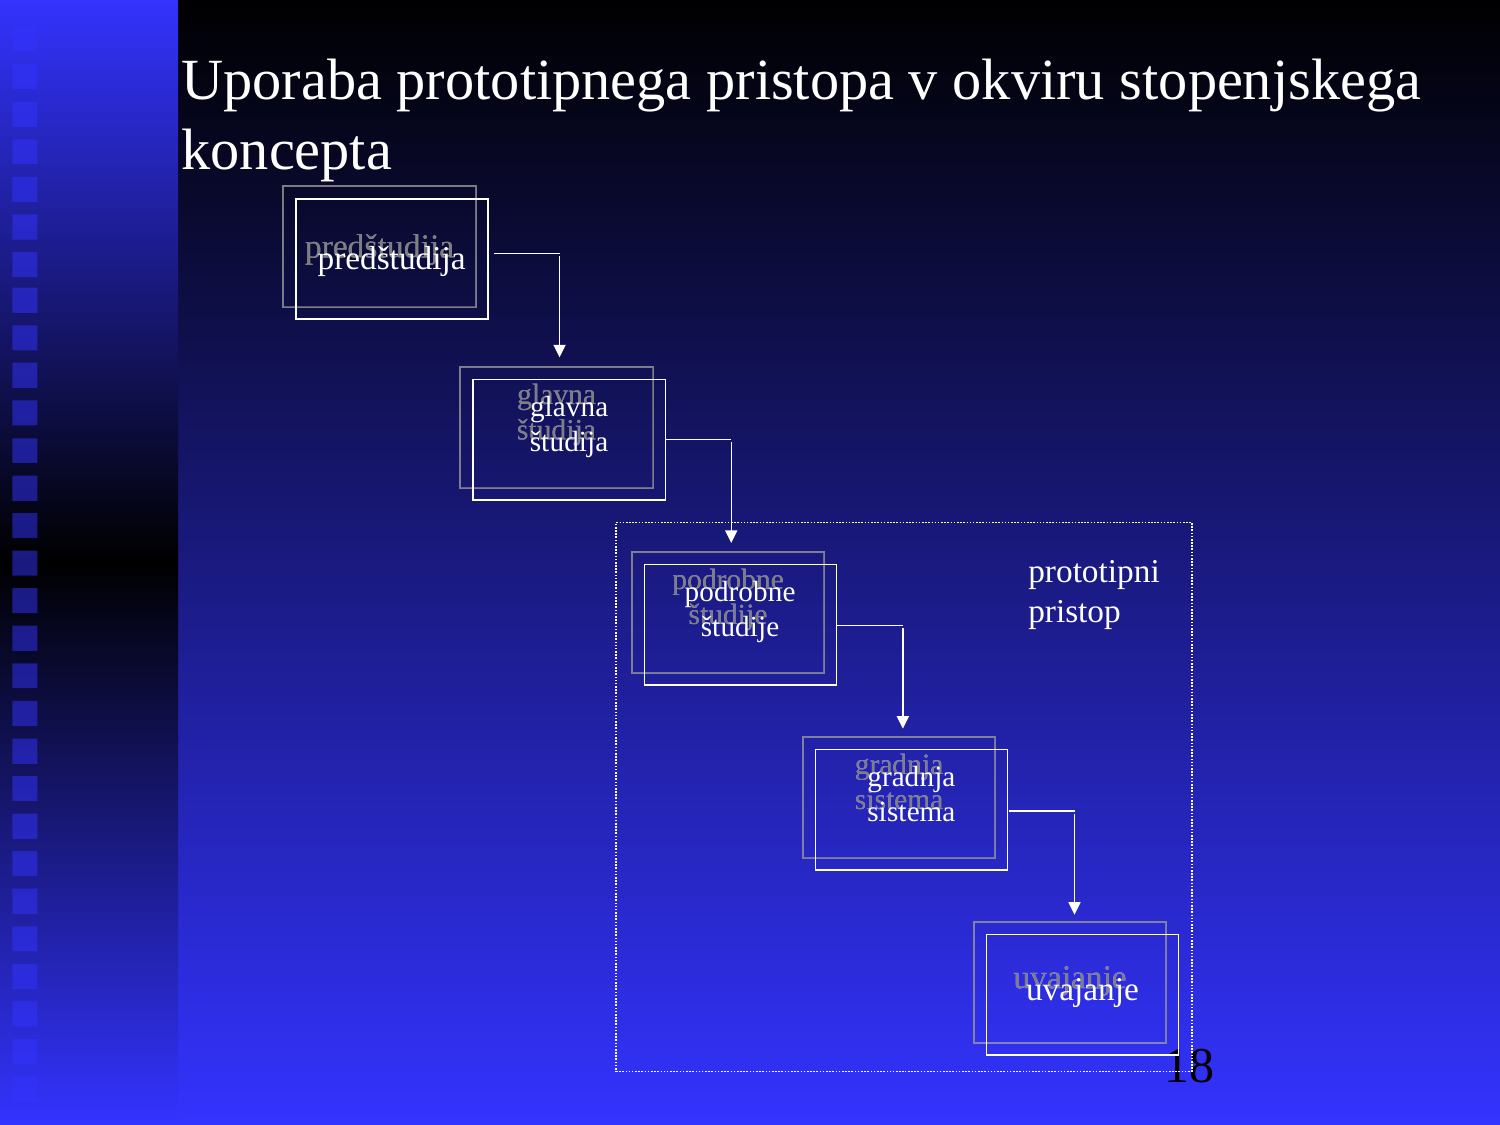

Uporaba prototipnega pristopa v okviru stopenjskega koncepta
predštudija
glavna študija
podrobne študije
prototipni pristop
gradnja sistema
uvajanje
18